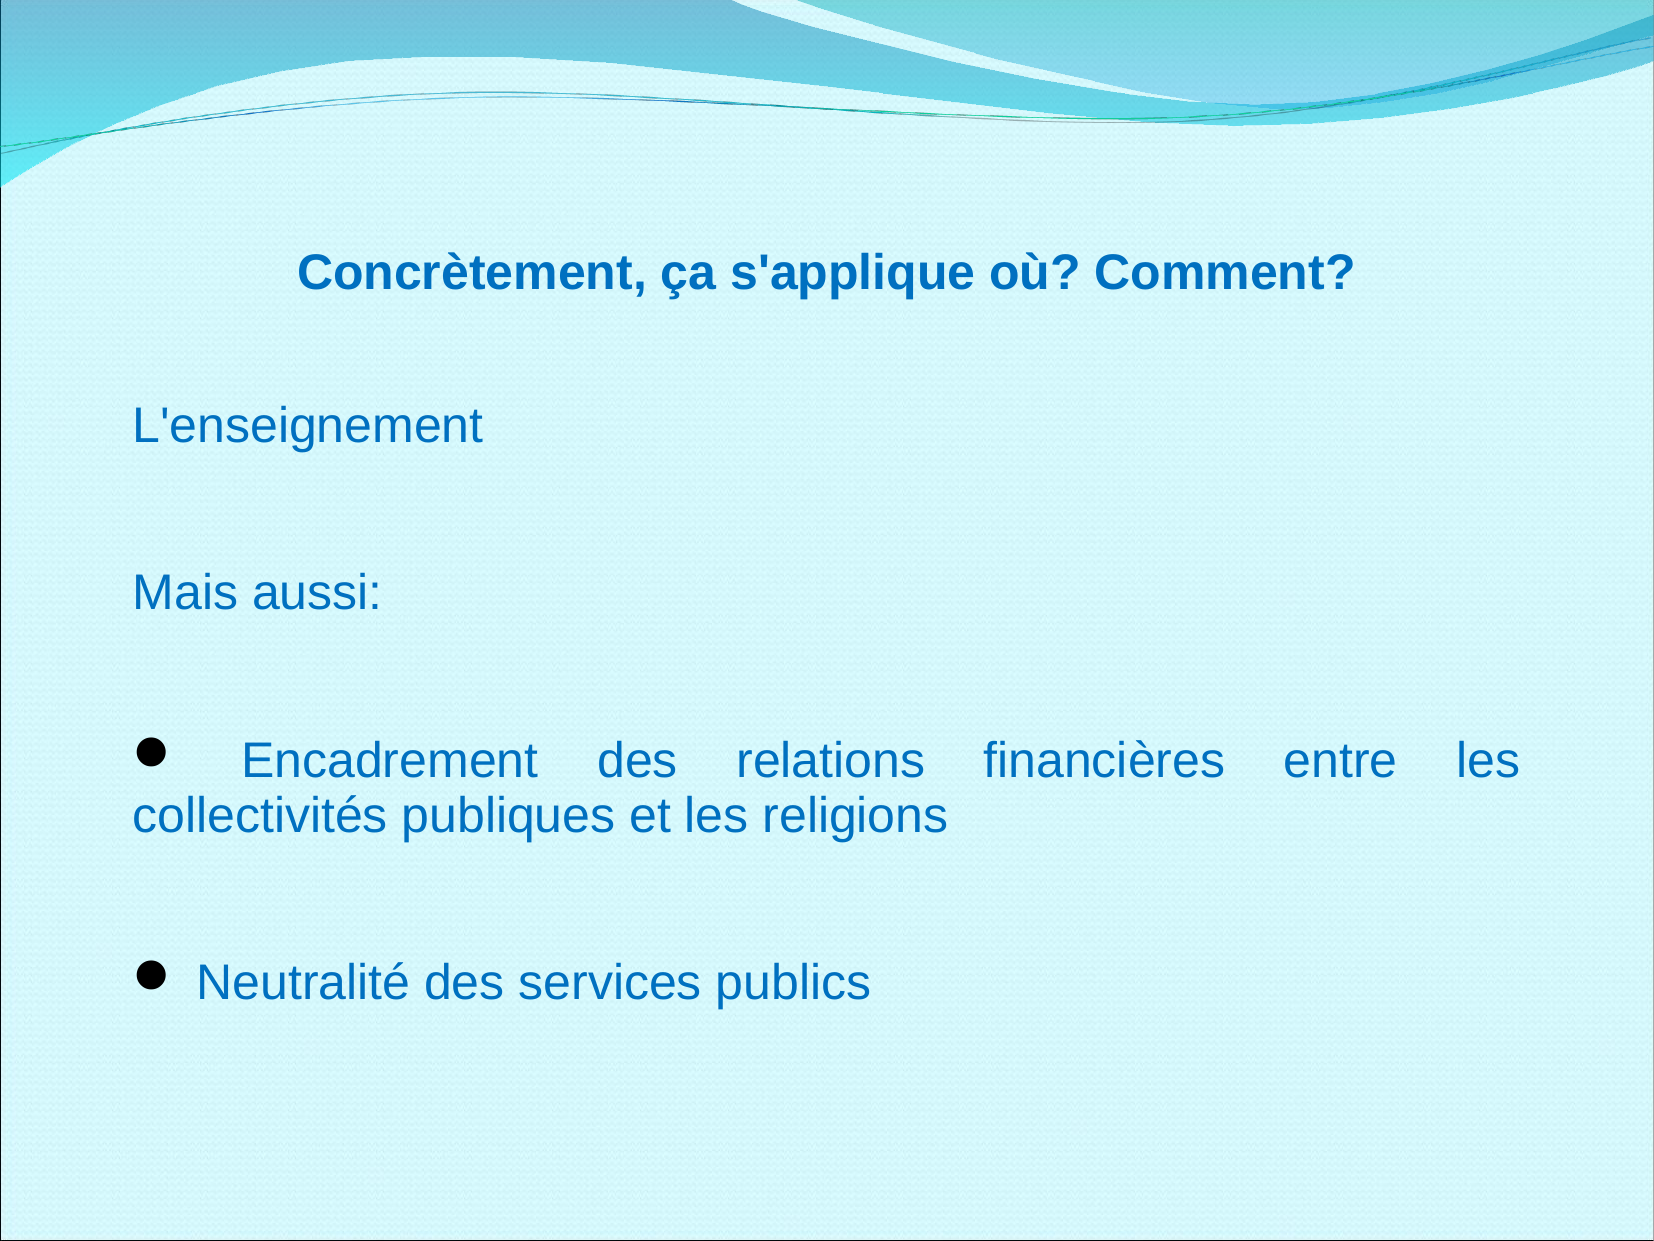

Concrètement, ça s'applique où? Comment?
L'enseignement
Mais aussi:
 Encadrement des relations financières entre les collectivités publiques et les religions
 Neutralité des services publics